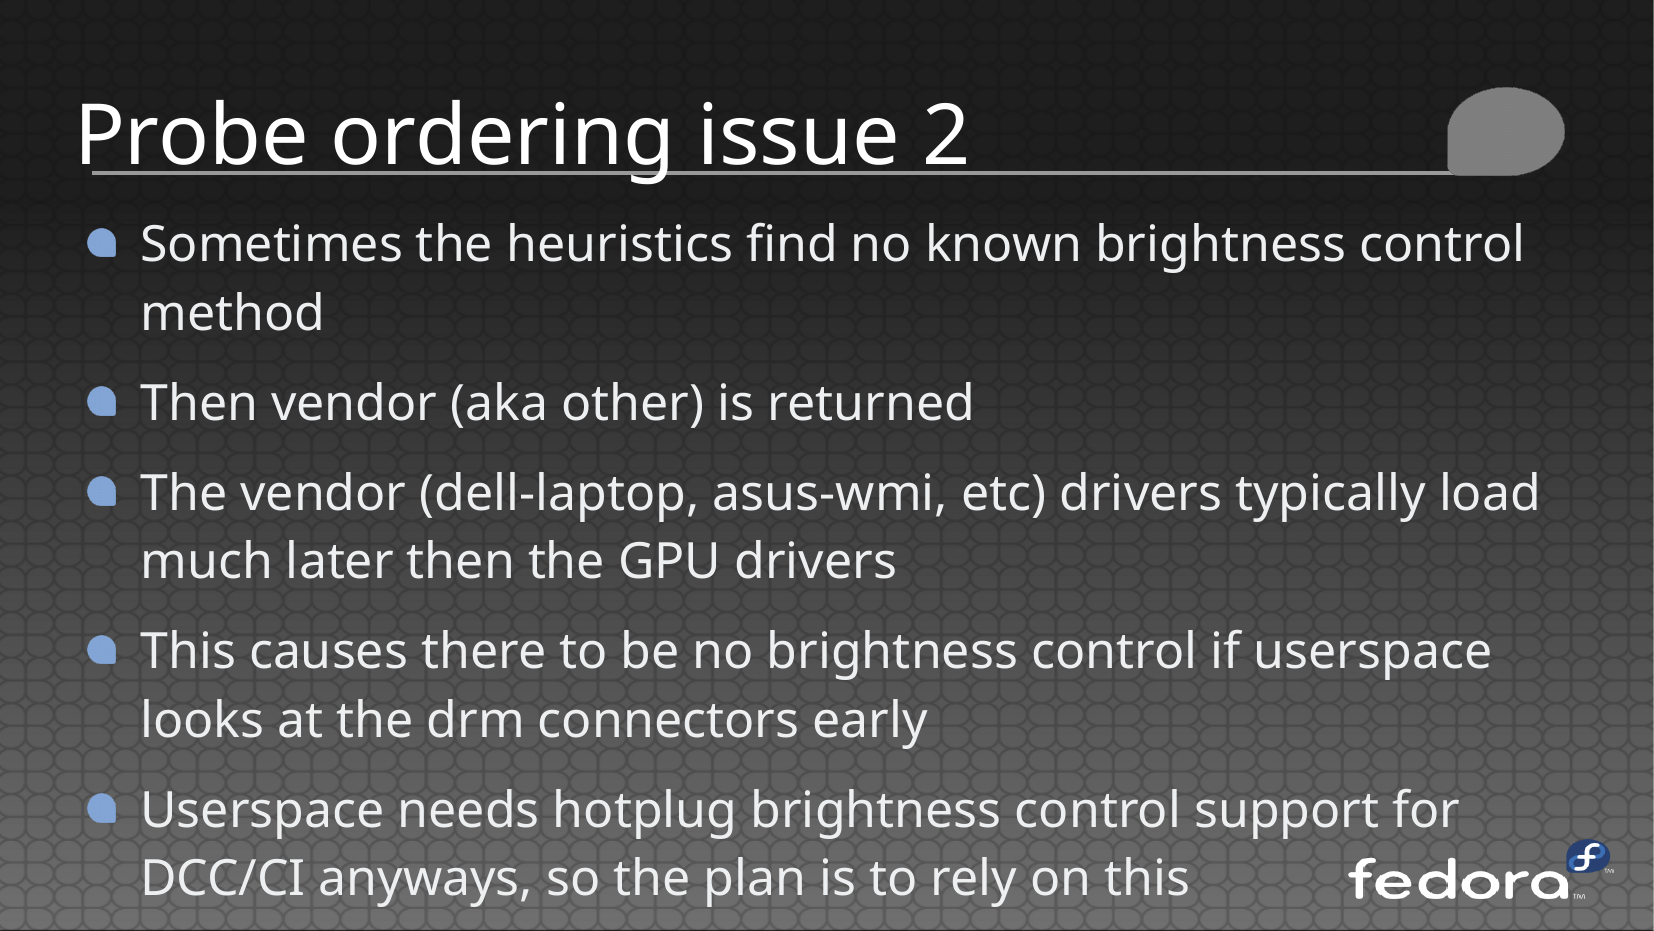

Probe ordering issue 2
# Sometimes the heuristics find no known brightness control method
Then vendor (aka other) is returned
The vendor (dell-laptop, asus-wmi, etc) drivers typically load much later then the GPU drivers
This causes there to be no brightness control if userspace looks at the drm connectors early
Userspace needs hotplug brightness control support for DCC/CI anyways, so the plan is to rely on this